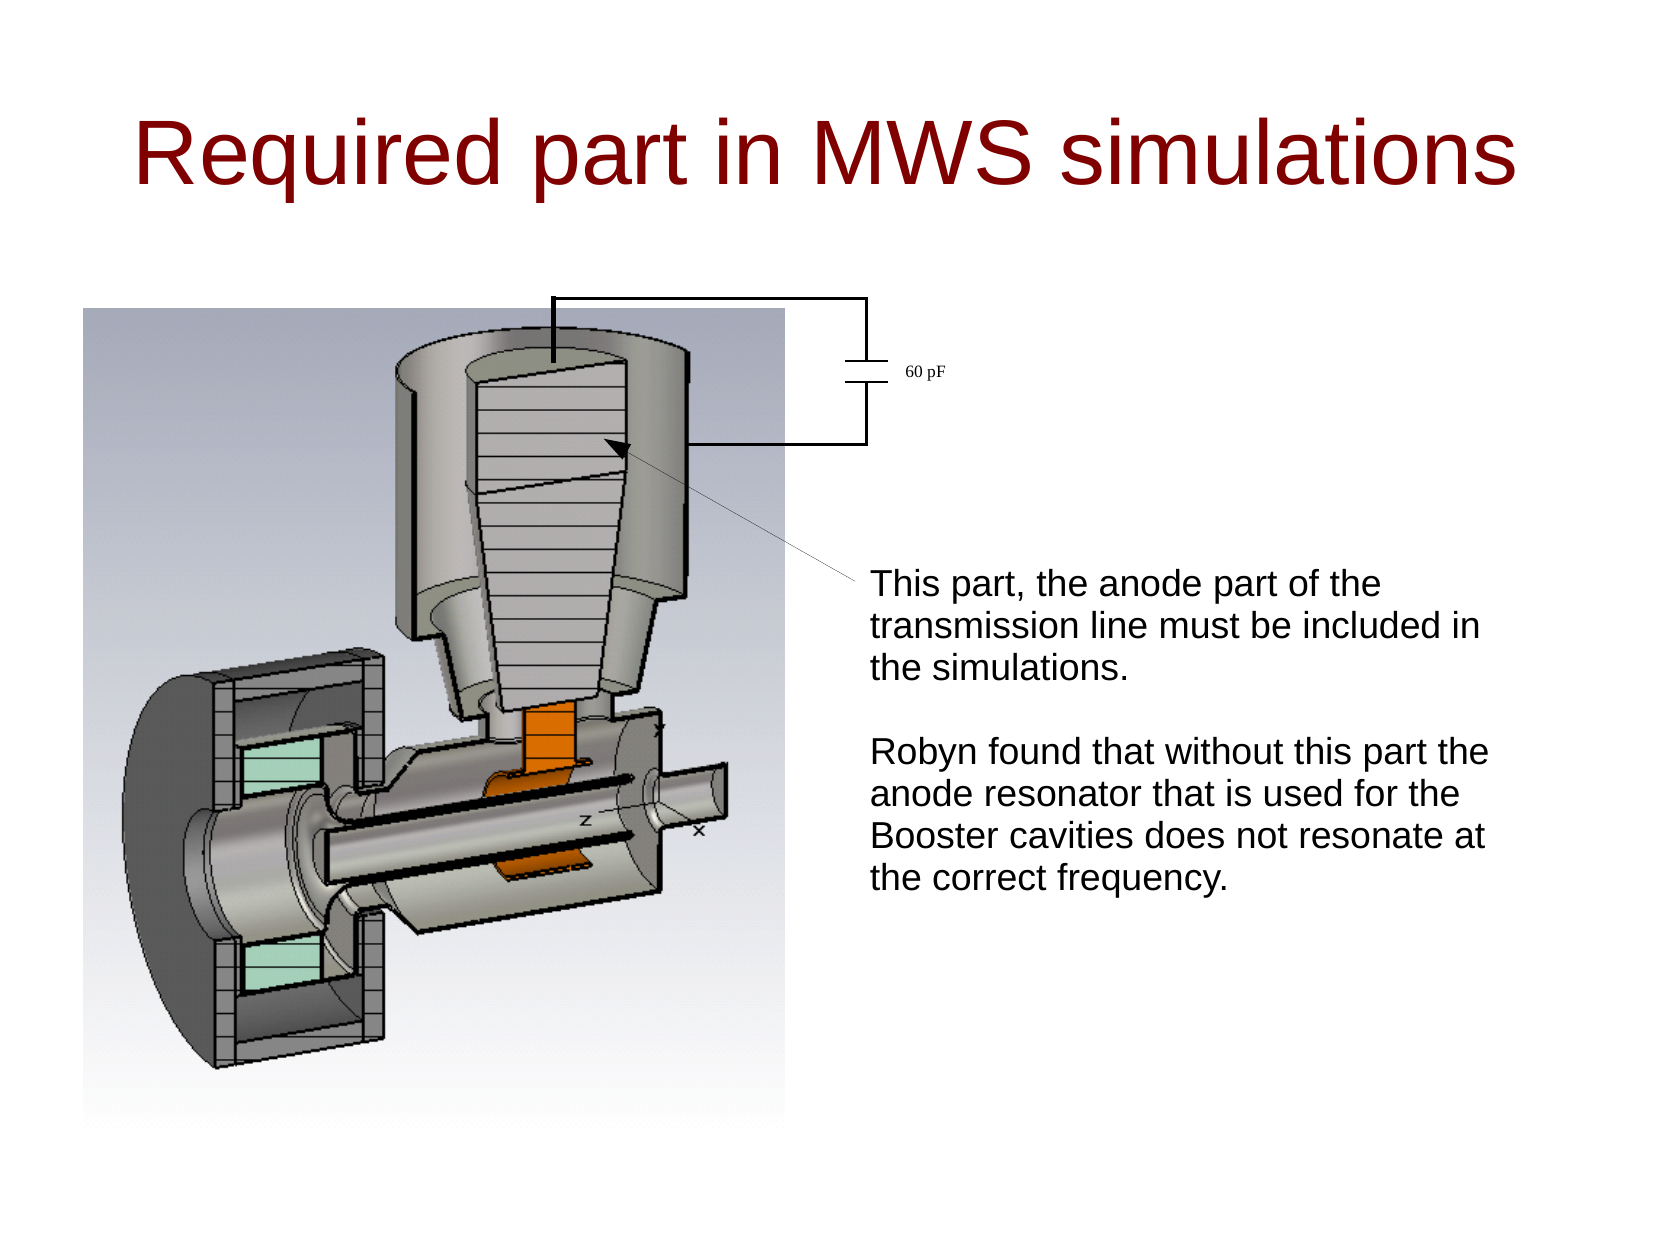

# Required part in MWS simulations
This part, the anode part of the transmission line must be included in the simulations.
Robyn found that without this part the anode resonator that is used for the Booster cavities does not resonate at the correct frequency.